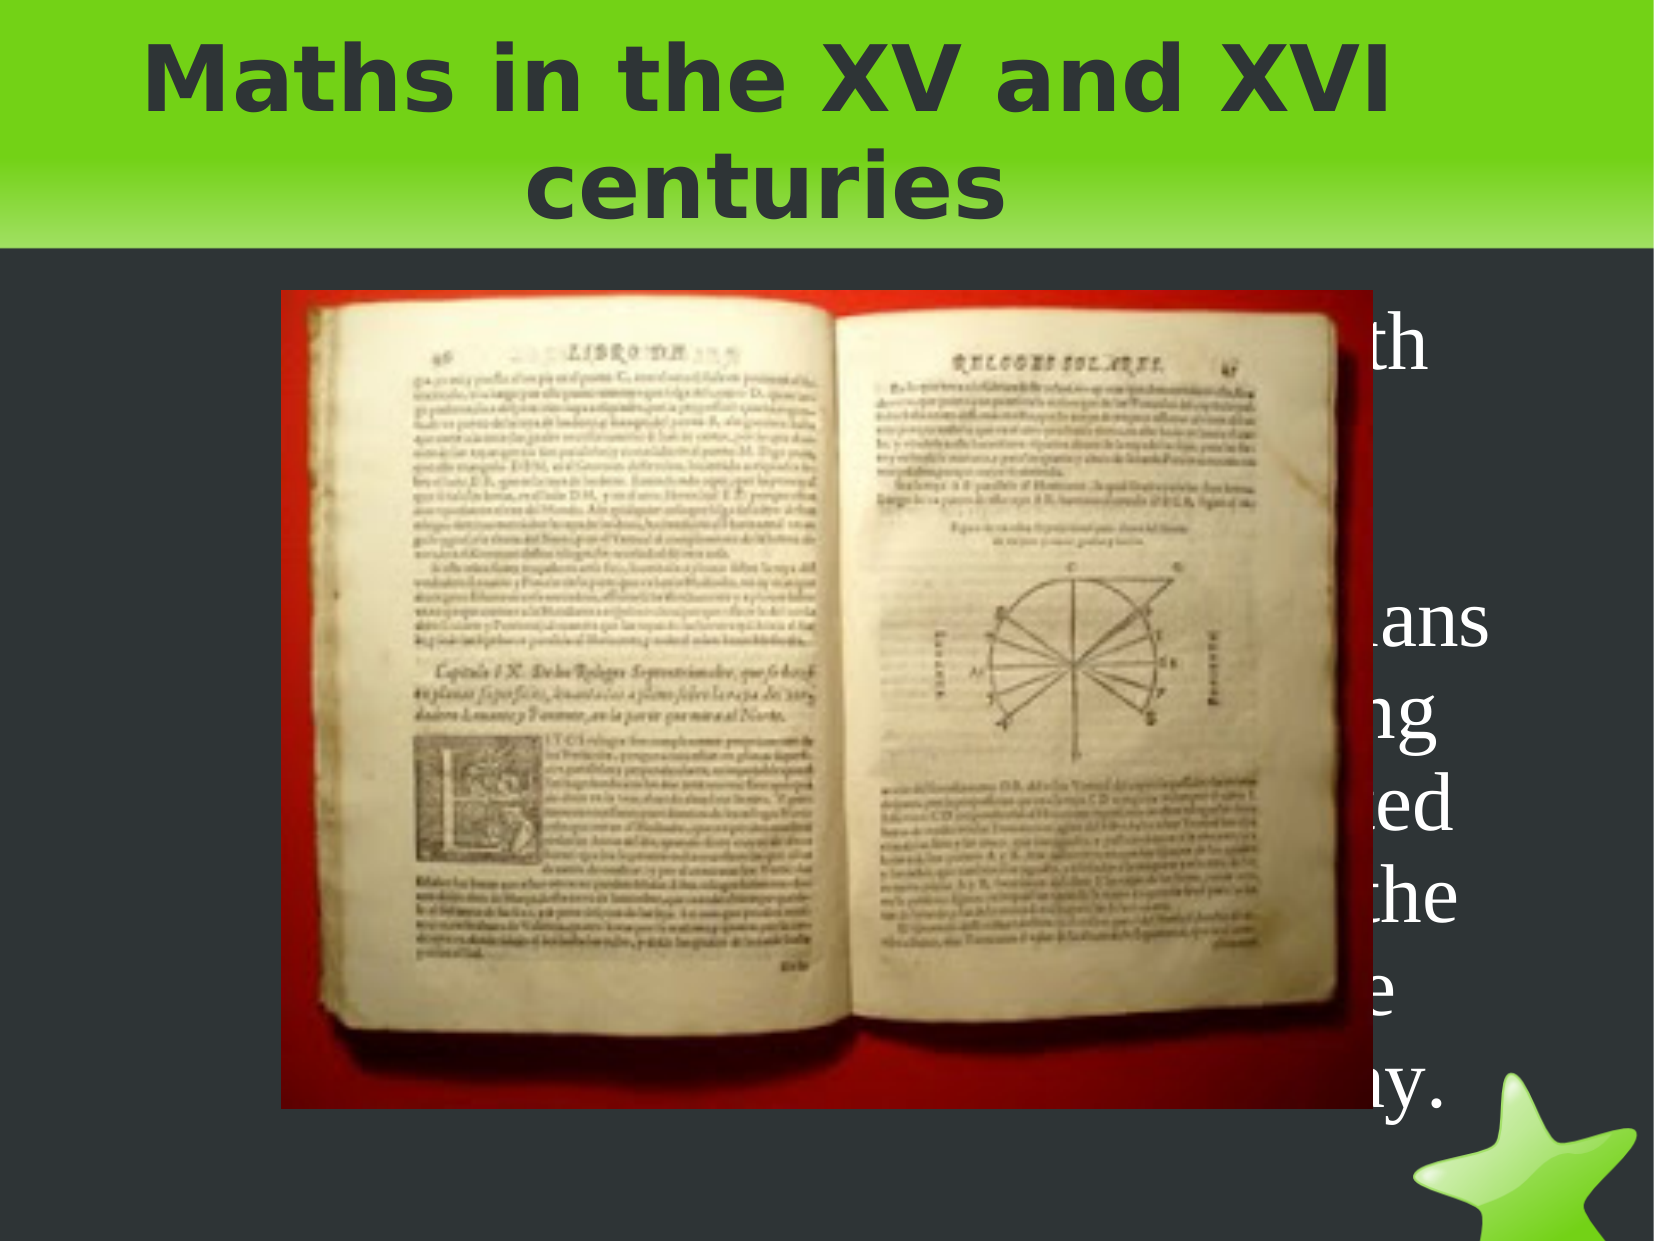

# Maths in the XV and XVI centuries
In the sixteenth century European mathematicians began making unprecedented progress in the world, so we know it today.